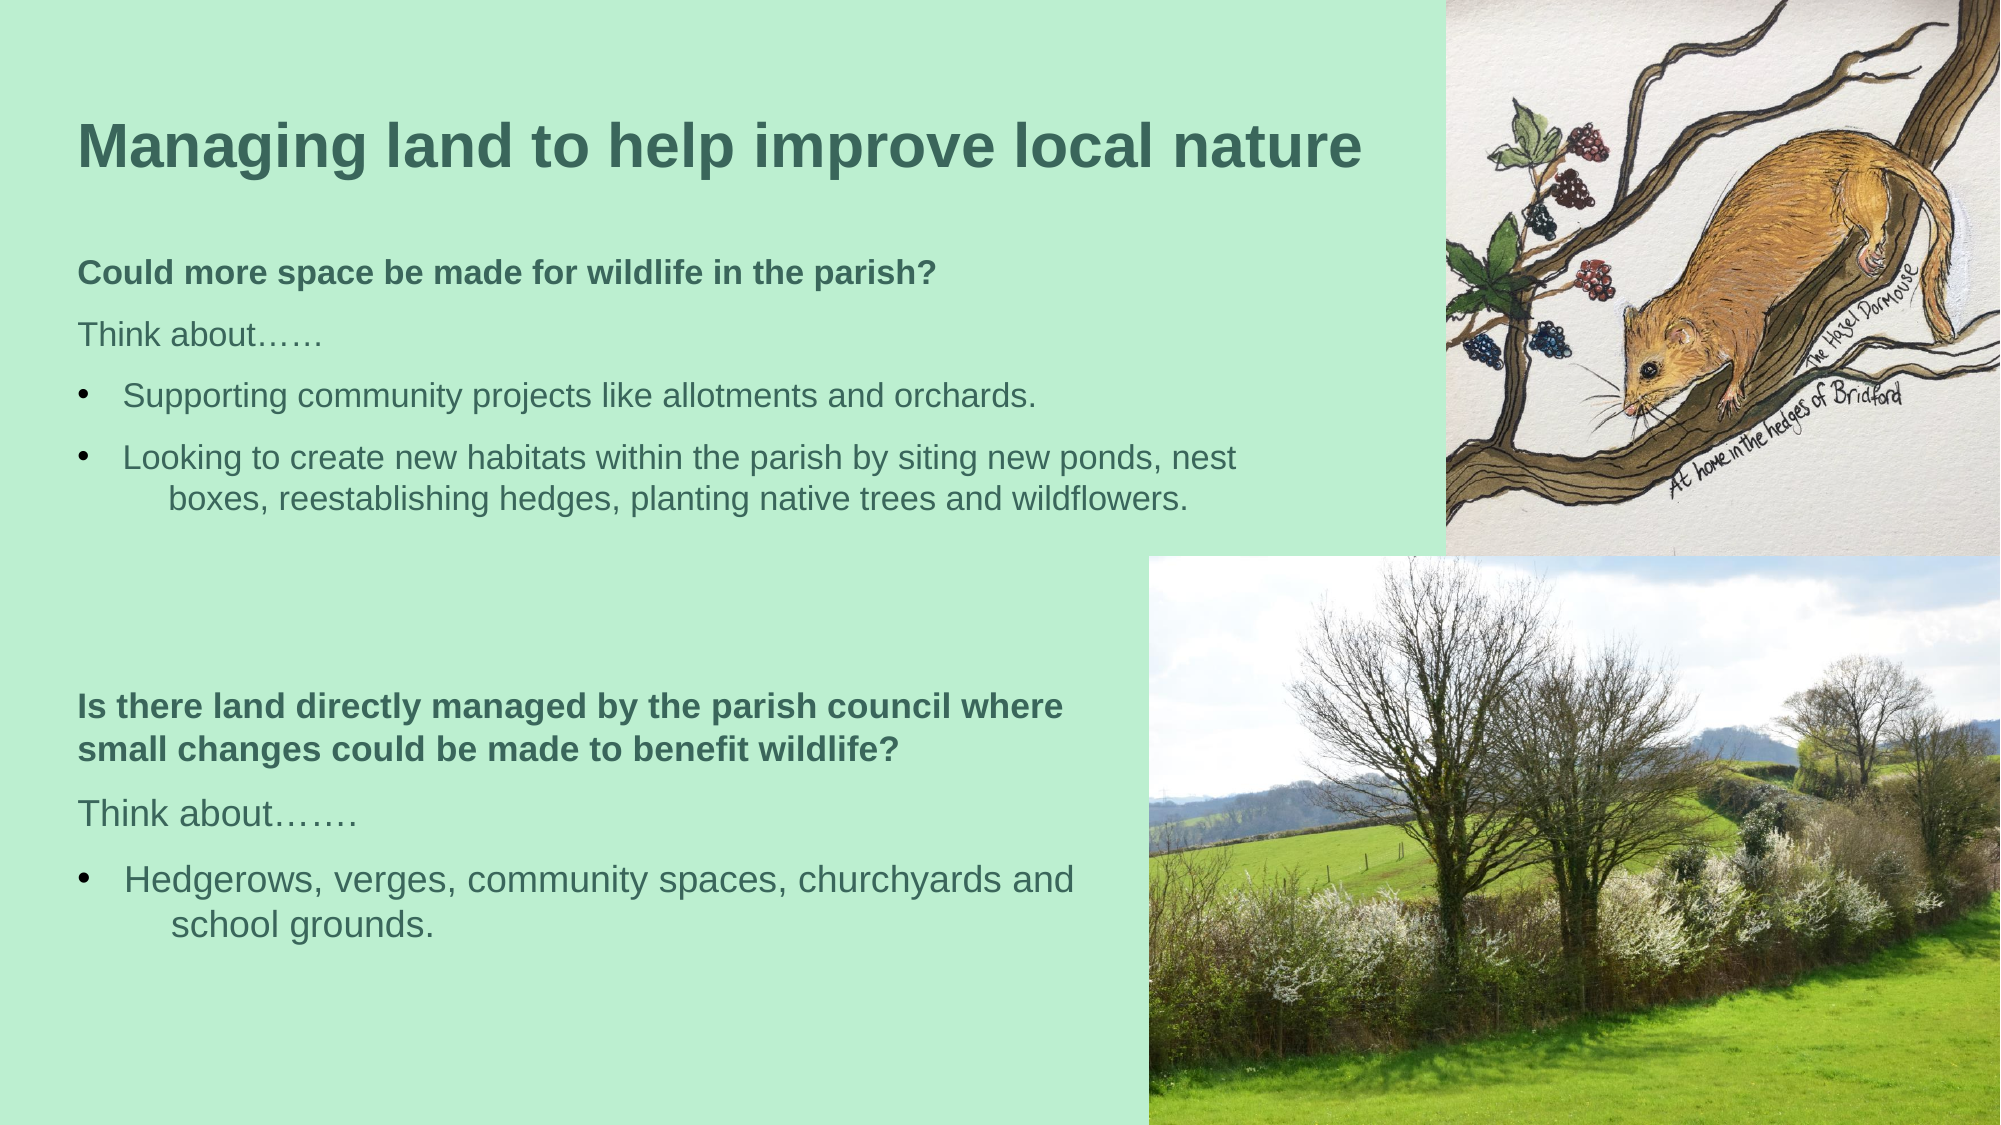

# Managing land to help improve local nature
Could more space be made for wildlife in the parish?
Think about……
Supporting community projects like allotments and orchards.
Looking to create new habitats within the parish by siting new ponds, nest boxes, reestablishing hedges, planting native trees and wildflowers.
Is there land directly managed by the parish council where small changes could be made to benefit wildlife?
Think about…….
Hedgerows, verges, community spaces, churchyards and school grounds.